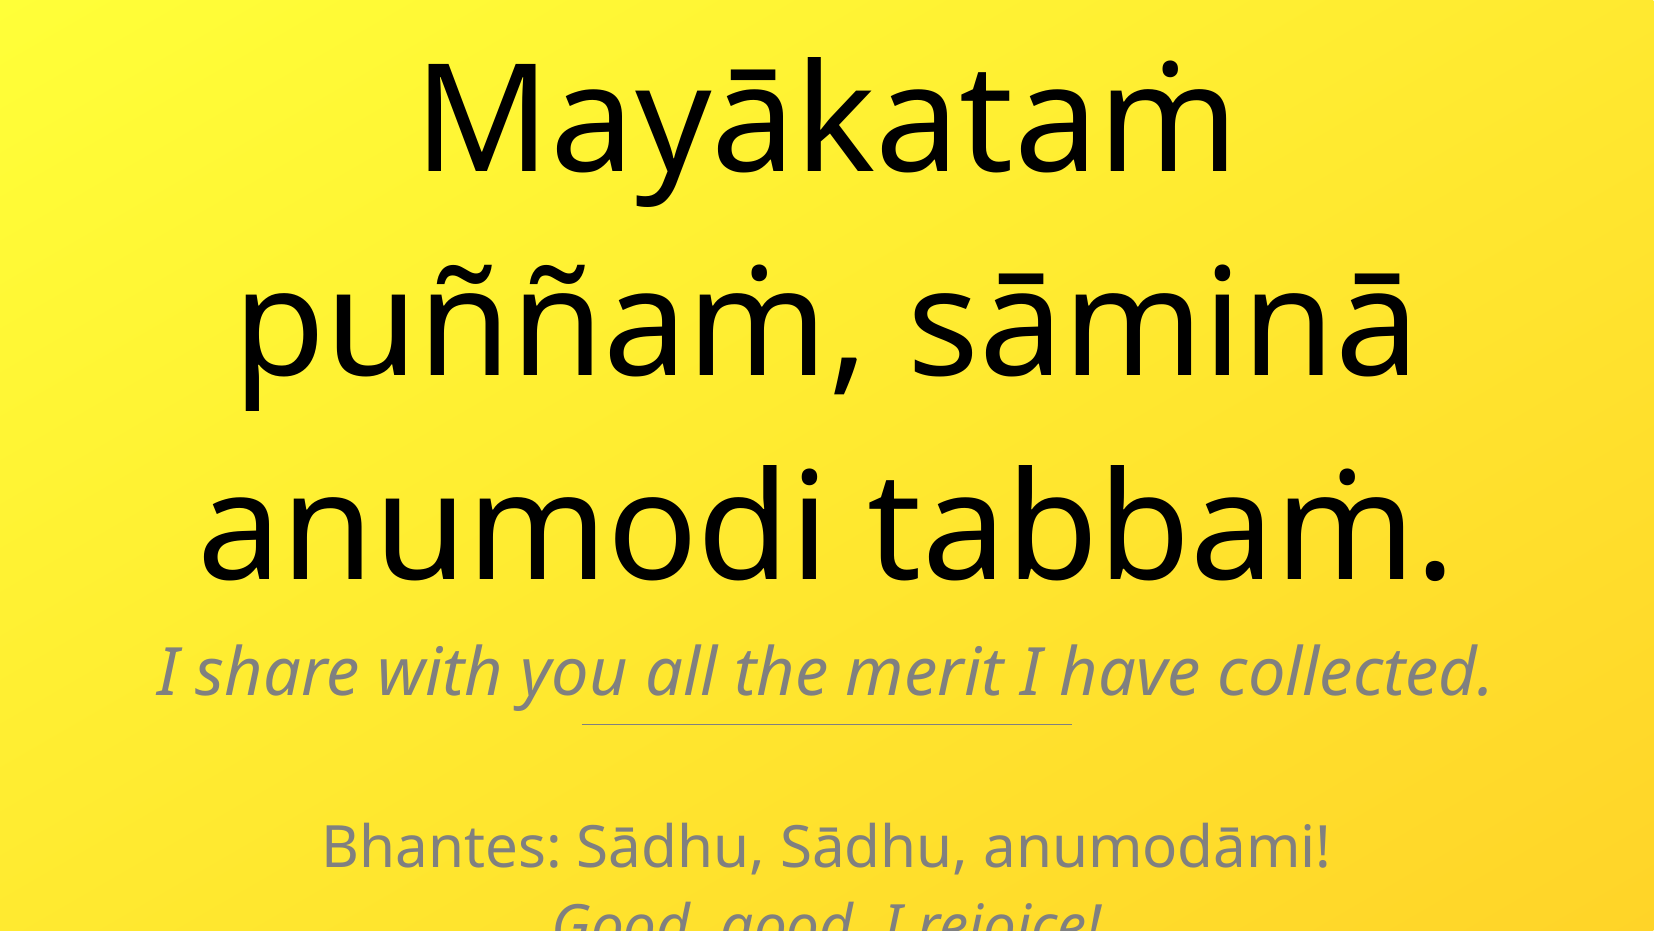

# Mayākataṁ puññaṁ, sāminā anumodi tabbaṁ.
I share with you all the merit I have collected.
Bhantes: Sādhu, Sādhu, anumodāmi!
Good, good, I rejoice!